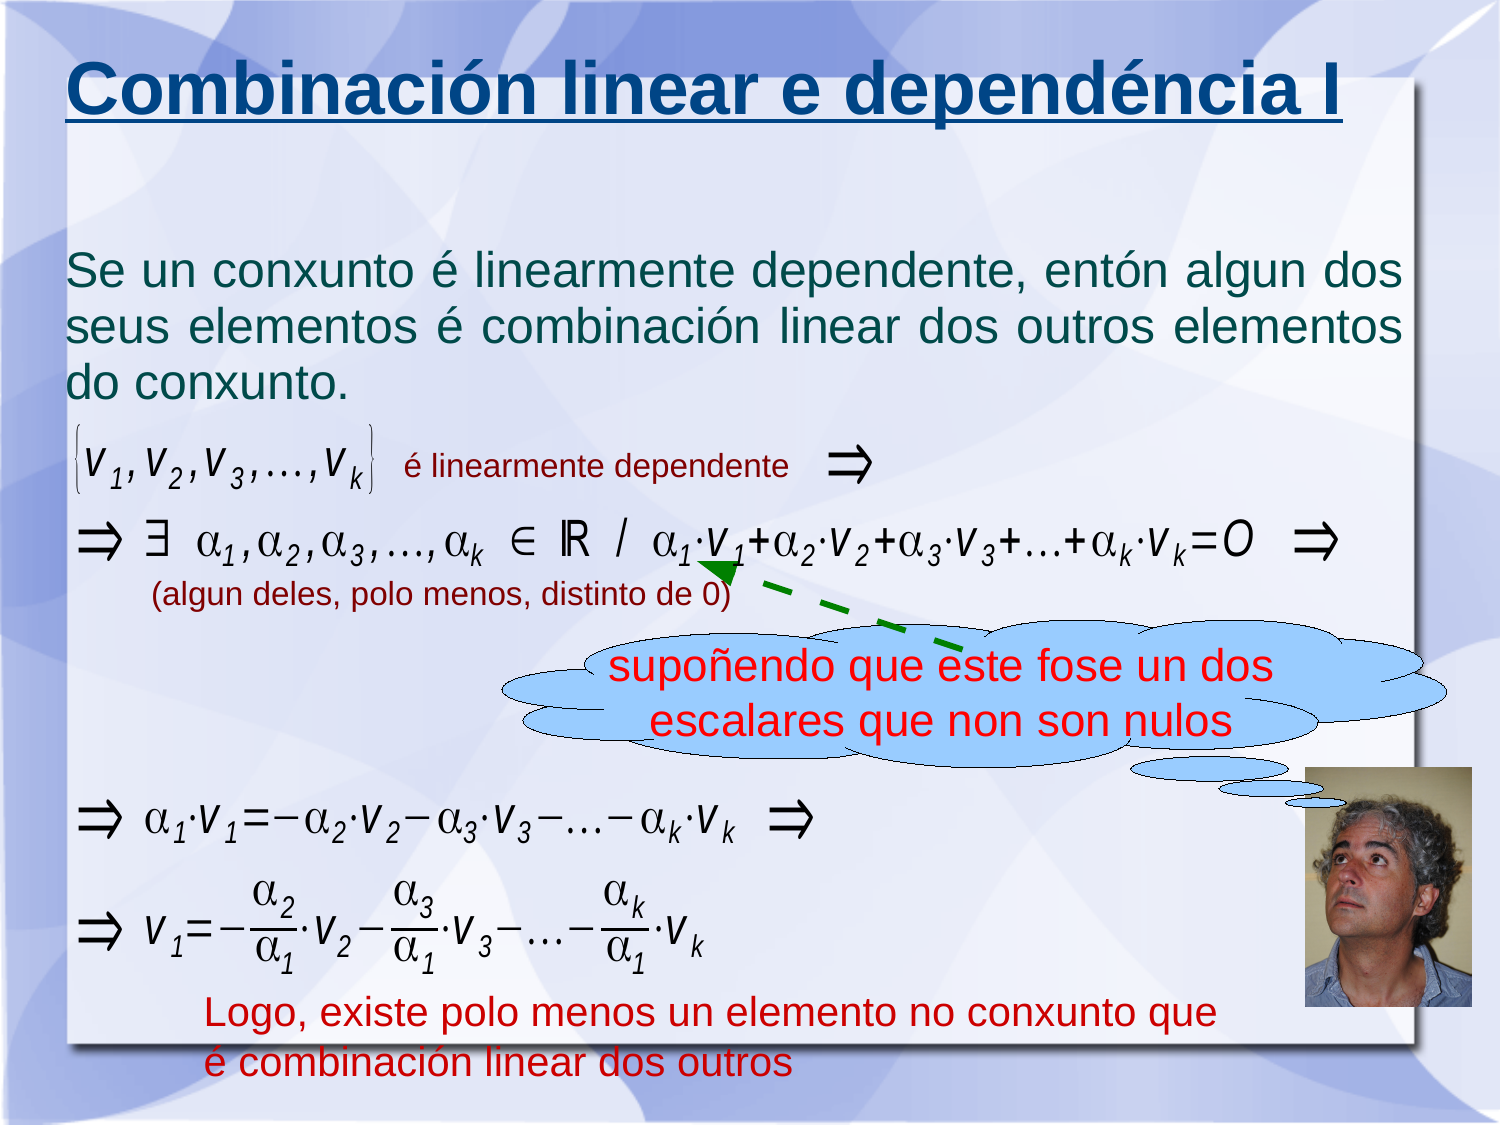

# Combinación linear e dependéncia I
Se un conxunto é linearmente dependente, entón algun dos seus elementos é combinación linear dos outros elementos do conxunto.
é linearmente dependente
(algun deles, polo menos, distinto de 0)
supoñendo que este fose un dos
escalares que non son nulos
25
Logo, existe polo menos un elemento no conxunto que é combinación linear dos outros